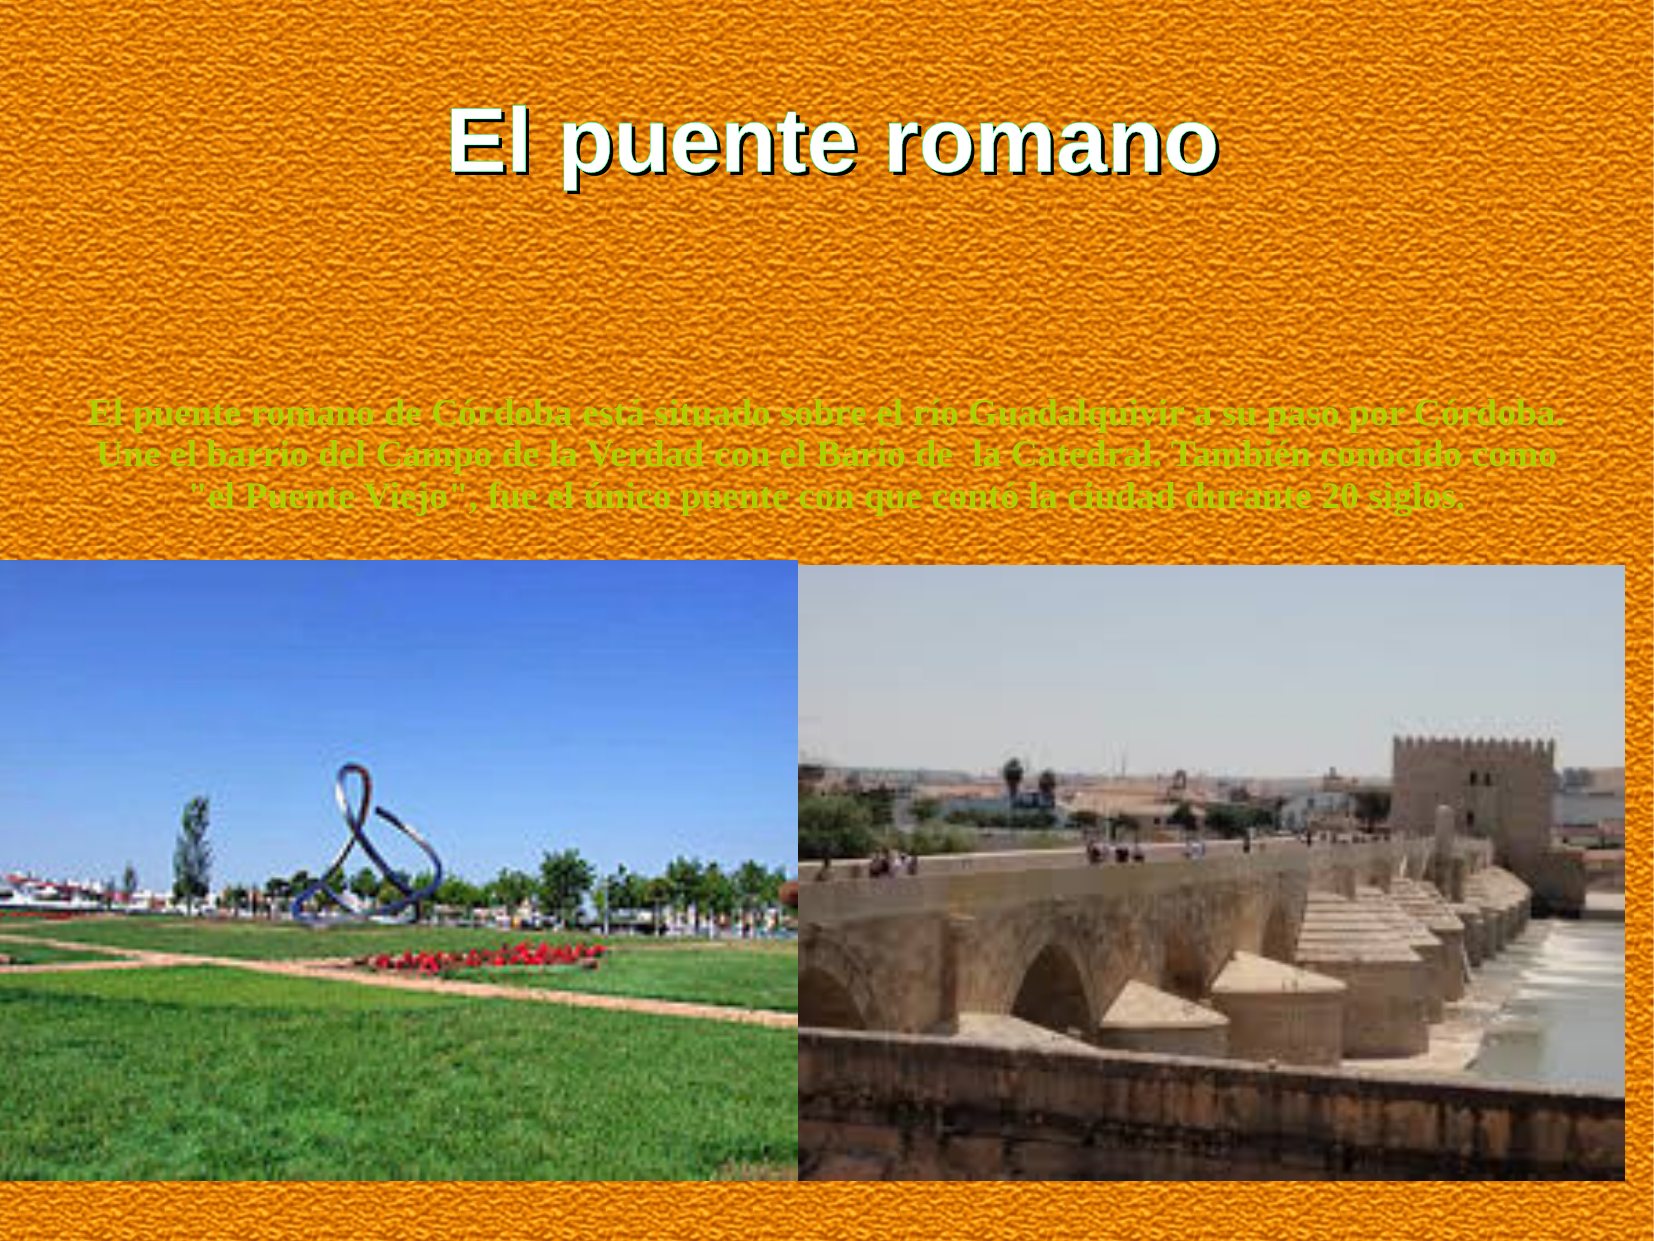

# El puente romano
El puente romano de Córdoba está situado sobre el río Guadalquivir a su paso por Córdoba. Une el barrio del Campo de la Verdad con el Bario de la Catedral. También conocido como "el Puente Viejo", fue el único puente con que contó la ciudad durante 20 siglos.